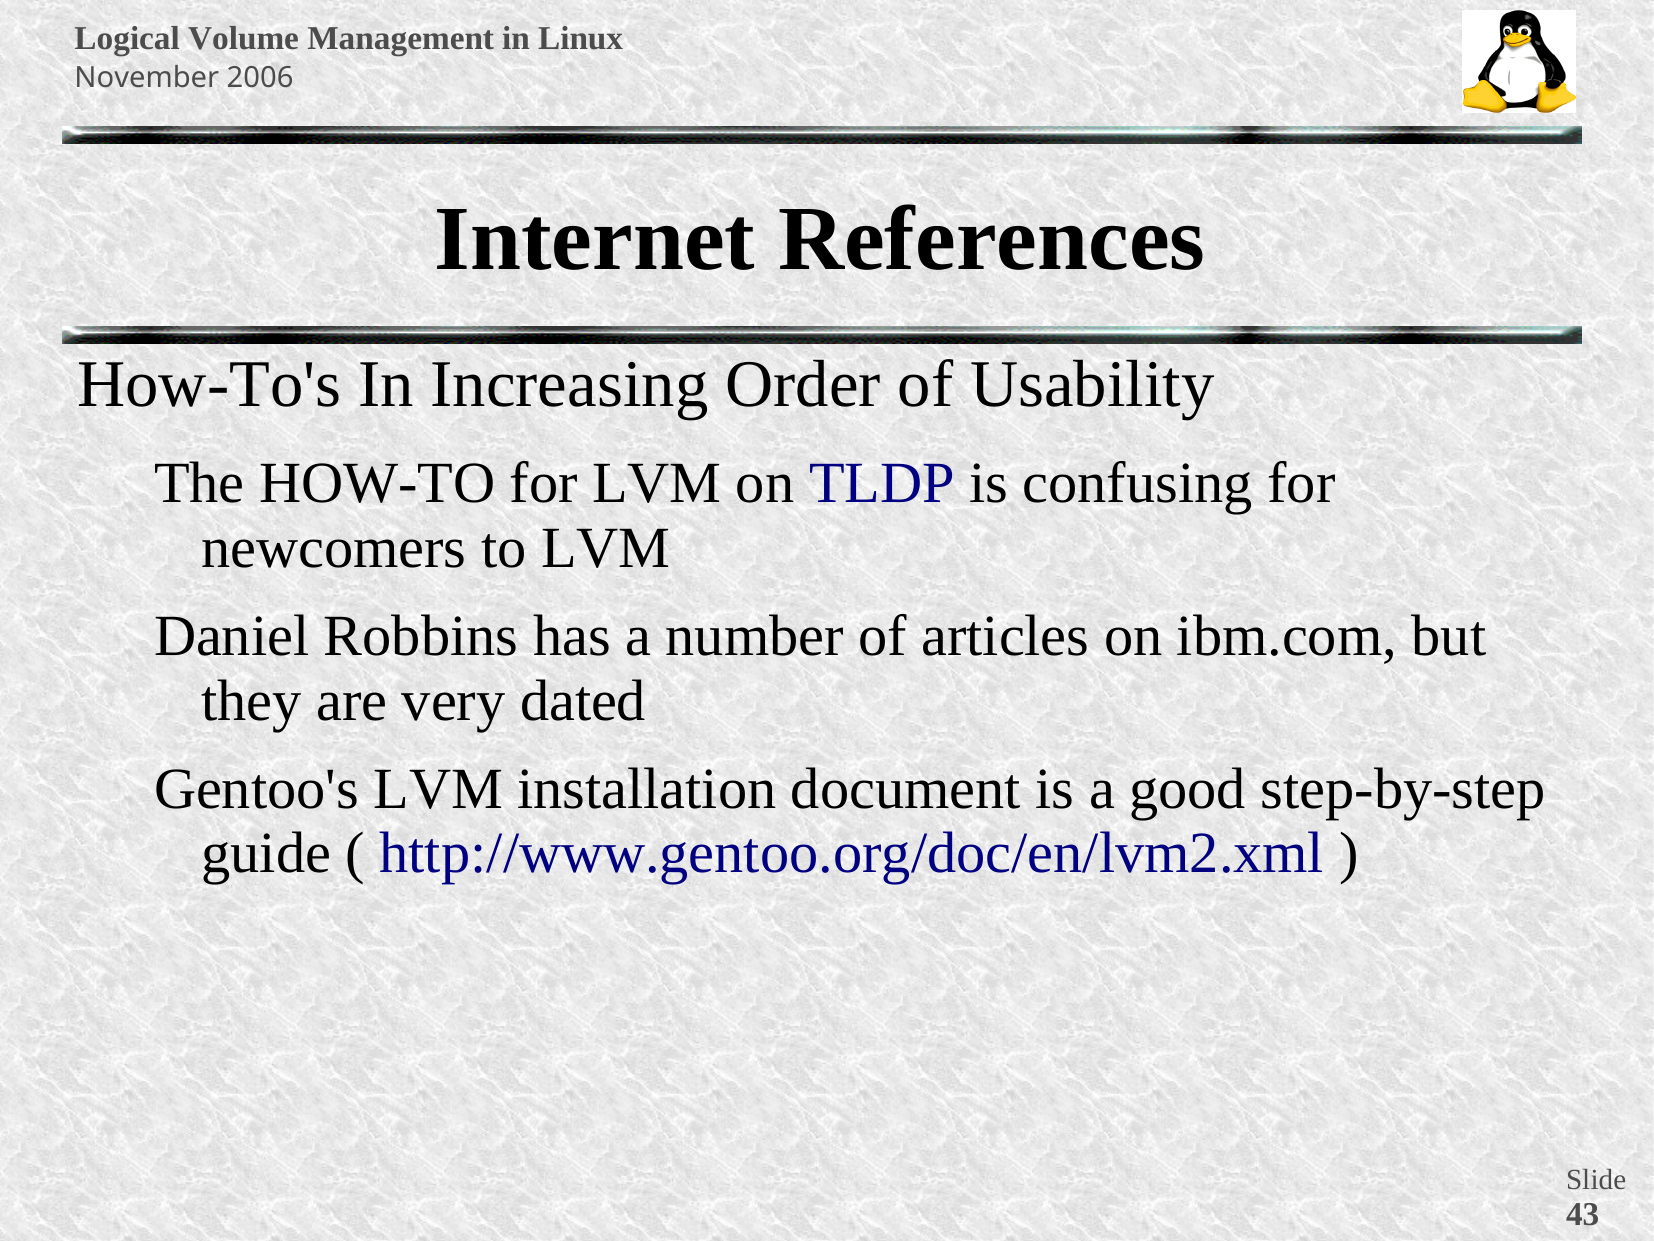

# Internet References
How-To's In Increasing Order of Usability
The HOW-TO for LVM on TLDP is confusing for newcomers to LVM
Daniel Robbins has a number of articles on ibm.com, but they are very dated
Gentoo's LVM installation document is a good step-by-step guide ( http://www.gentoo.org/doc/en/lvm2.xml )